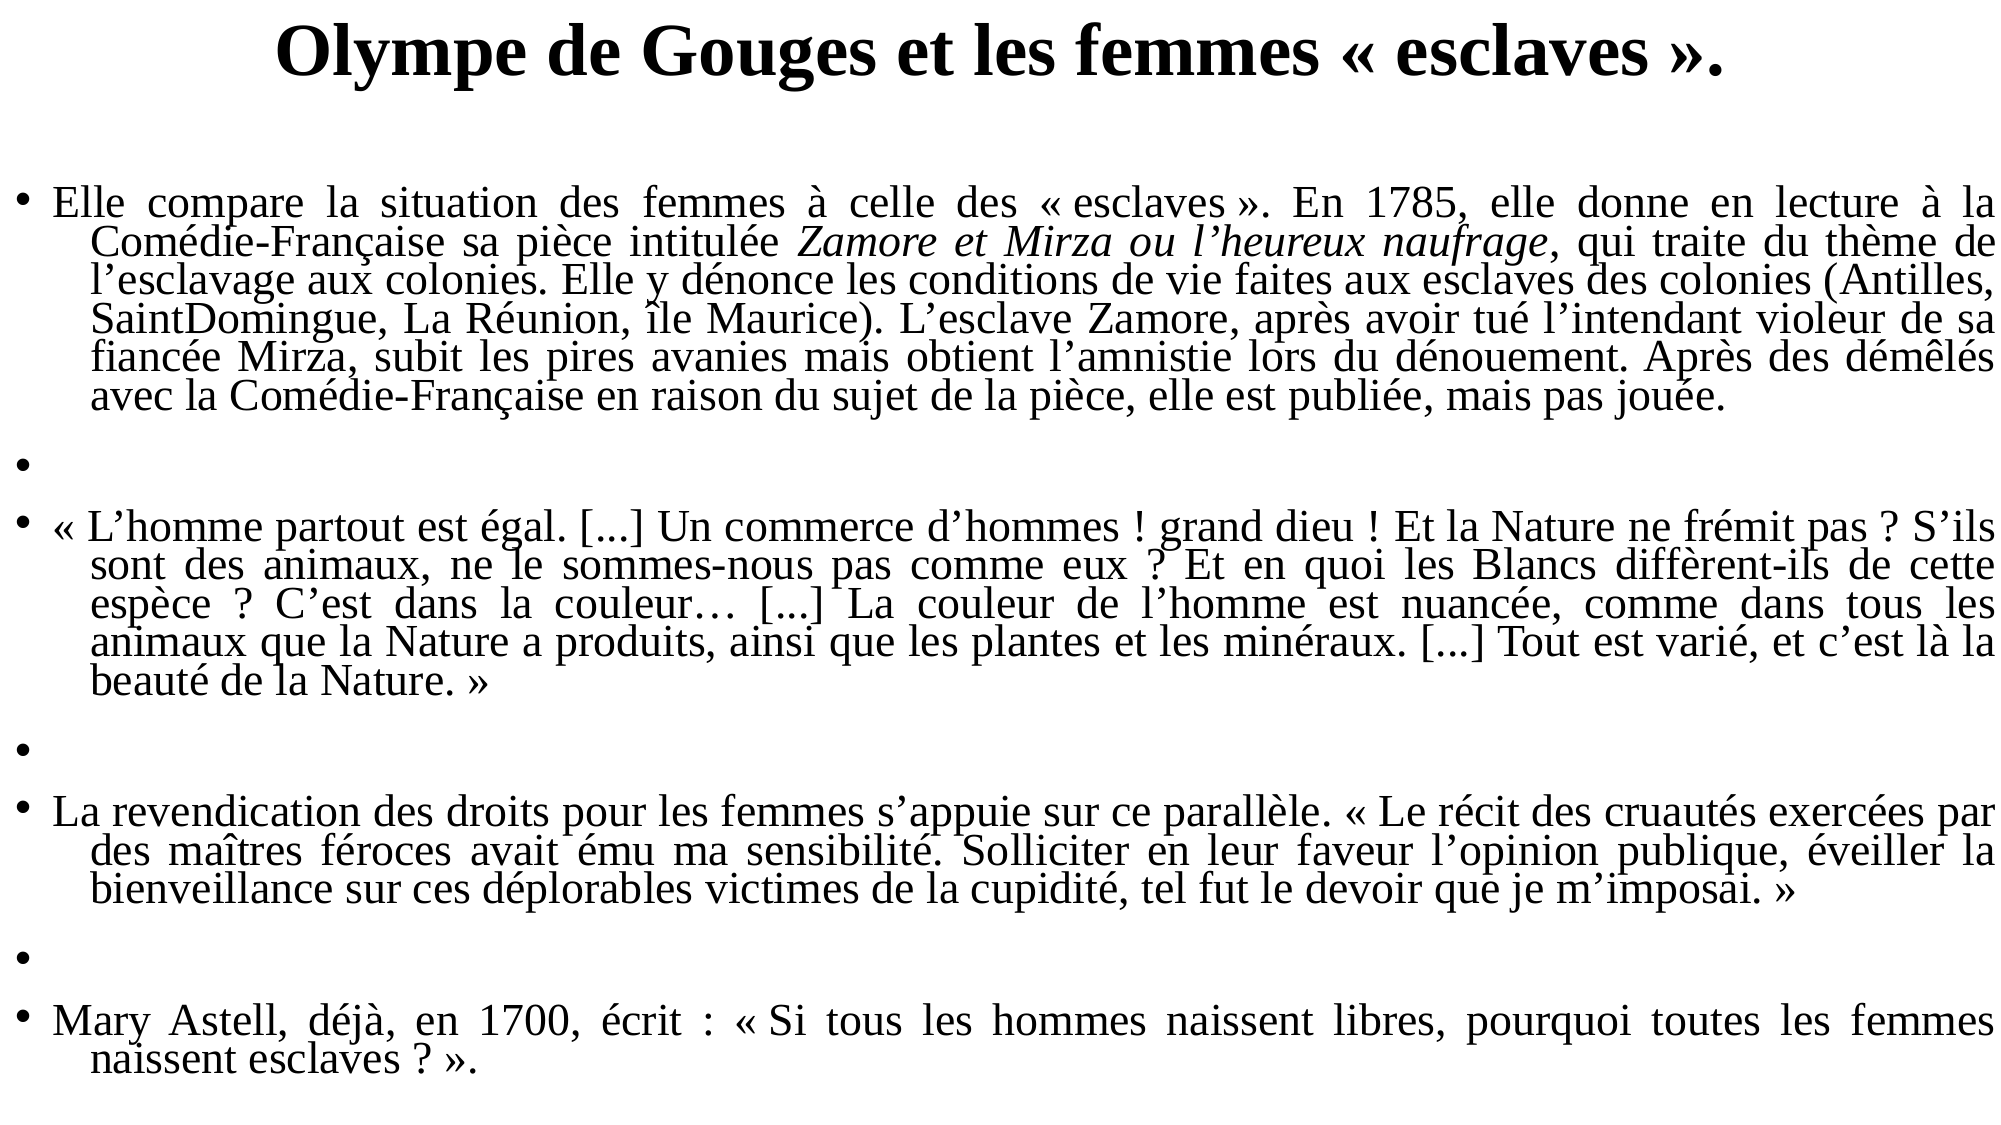

# Olympe de Gouges et les femmes « esclaves ».
Elle compare la situation des femmes à celle des « esclaves ». En 1785, elle donne en lecture à la Comédie-Française sa pièce intitulée Zamore et Mirza ou l’heureux naufrage, qui traite du thème de l’esclavage aux colonies. Elle y dénonce les conditions de vie faites aux esclaves des colonies (Antilles, SaintDomingue, La Réunion, île Maurice). L’esclave Zamore, après avoir tué l’intendant violeur de sa fiancée Mirza, subit les pires avanies mais obtient l’amnistie lors du dénouement. Après des démêlés avec la Comédie-Française en raison du sujet de la pièce, elle est publiée, mais pas jouée.
« L’homme partout est égal. [...] Un commerce d’hommes ! grand dieu ! Et la Nature ne frémit pas ? S’ils sont des animaux, ne le sommes-nous pas comme eux ? Et en quoi les Blancs diffèrent-ils de cette espèce ? C’est dans la couleur… [...] La couleur de l’homme est nuancée, comme dans tous les animaux que la Nature a produits, ainsi que les plantes et les minéraux. [...] Tout est varié, et c’est là la beauté de la Nature. »
La revendication des droits pour les femmes s’appuie sur ce parallèle. « Le récit des cruautés exercées par des maîtres féroces avait ému ma sensibilité. Solliciter en leur faveur l’opinion publique, éveiller la bienveillance sur ces déplorables victimes de la cupidité, tel fut le devoir que je m’imposai. »
Mary Astell, déjà, en 1700, écrit : « Si tous les hommes naissent libres, pourquoi toutes les femmes naissent esclaves ? ».